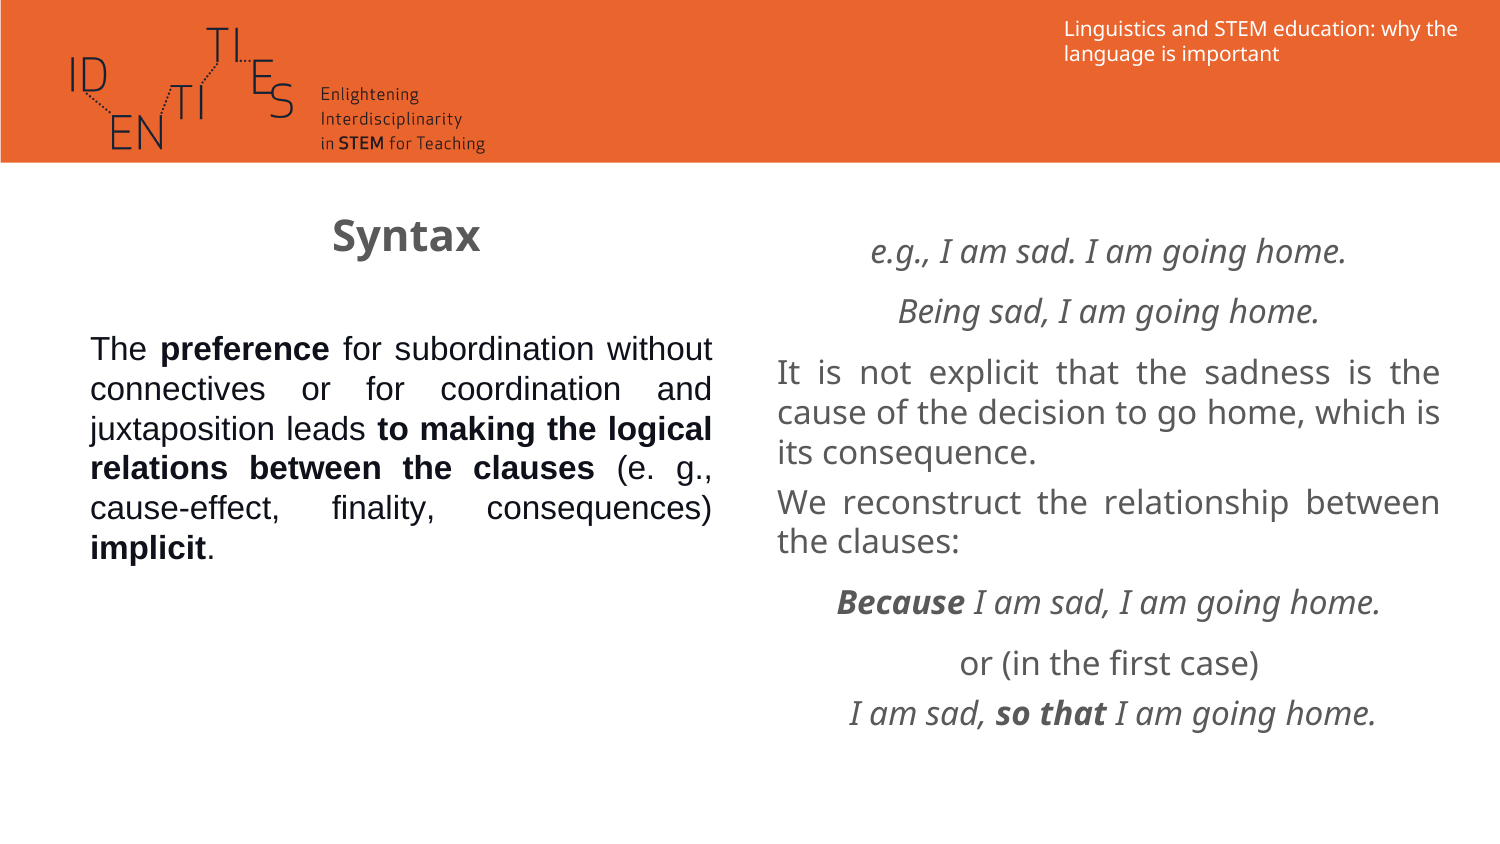

Linguistics and STEM education: why the language is important
#
Syntax
e.g., I am sad. I am going home.
Being sad, I am going home.
It is not explicit that the sadness is the cause of the decision to go home, which is its consequence.
We reconstruct the relationship between the clauses:
Because I am sad, I am going home.
or (in the first case)
 I am sad, so that I am going home.
The preference for subordination without connectives or for coordination and juxtaposition leads to making the logical relations between the clauses (e. g., cause-effect, finality, consequences) implicit.